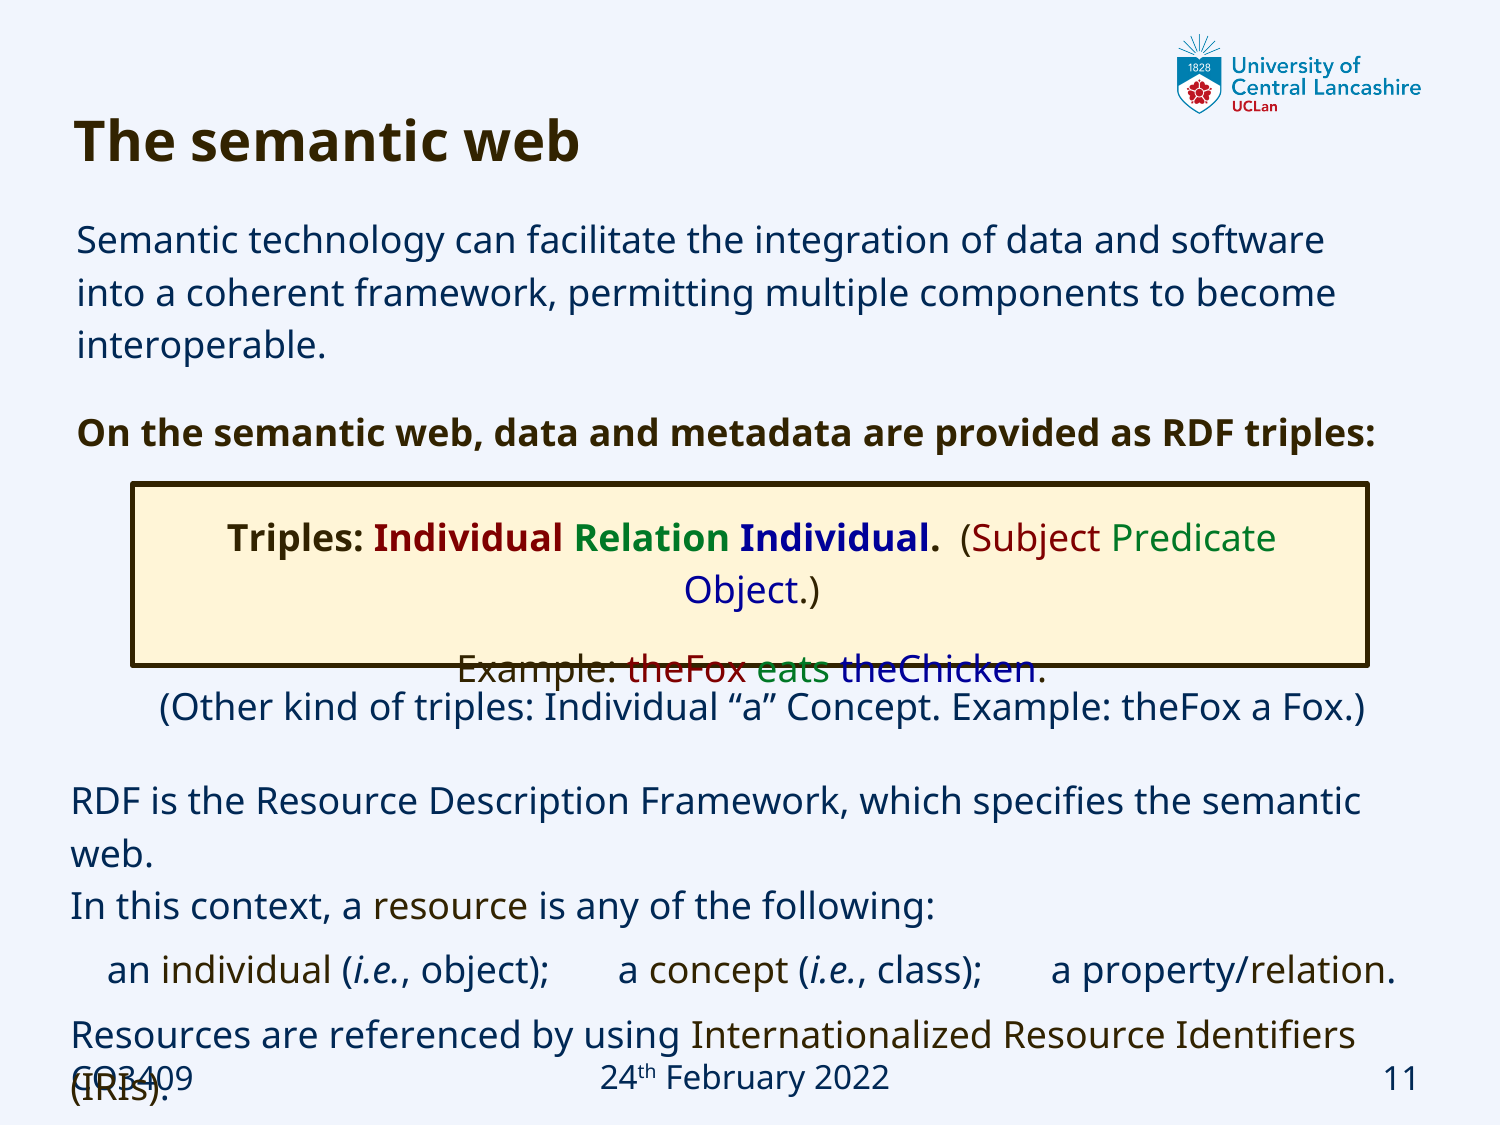

# The semantic web
Semantic technology can facilitate the integration of data and software into a coherent framework, permitting multiple components to become interoperable.
On the semantic web, data and metadata are provided as RDF triples:
Triples: Individual Relation Individual. (Subject Predicate Object.)
Example: theFox eats theChicken.
(Other kind of triples: Individual “a” Concept. Example: theFox a Fox.)
RDF is the Resource Description Framework, which specifies the semantic web.
In this context, a resource is any of the following:
an individual (i.e., object); a concept (i.e., class); a property/relation.
Resources are referenced by using Internationalized Resource Identifiers (IRIs).